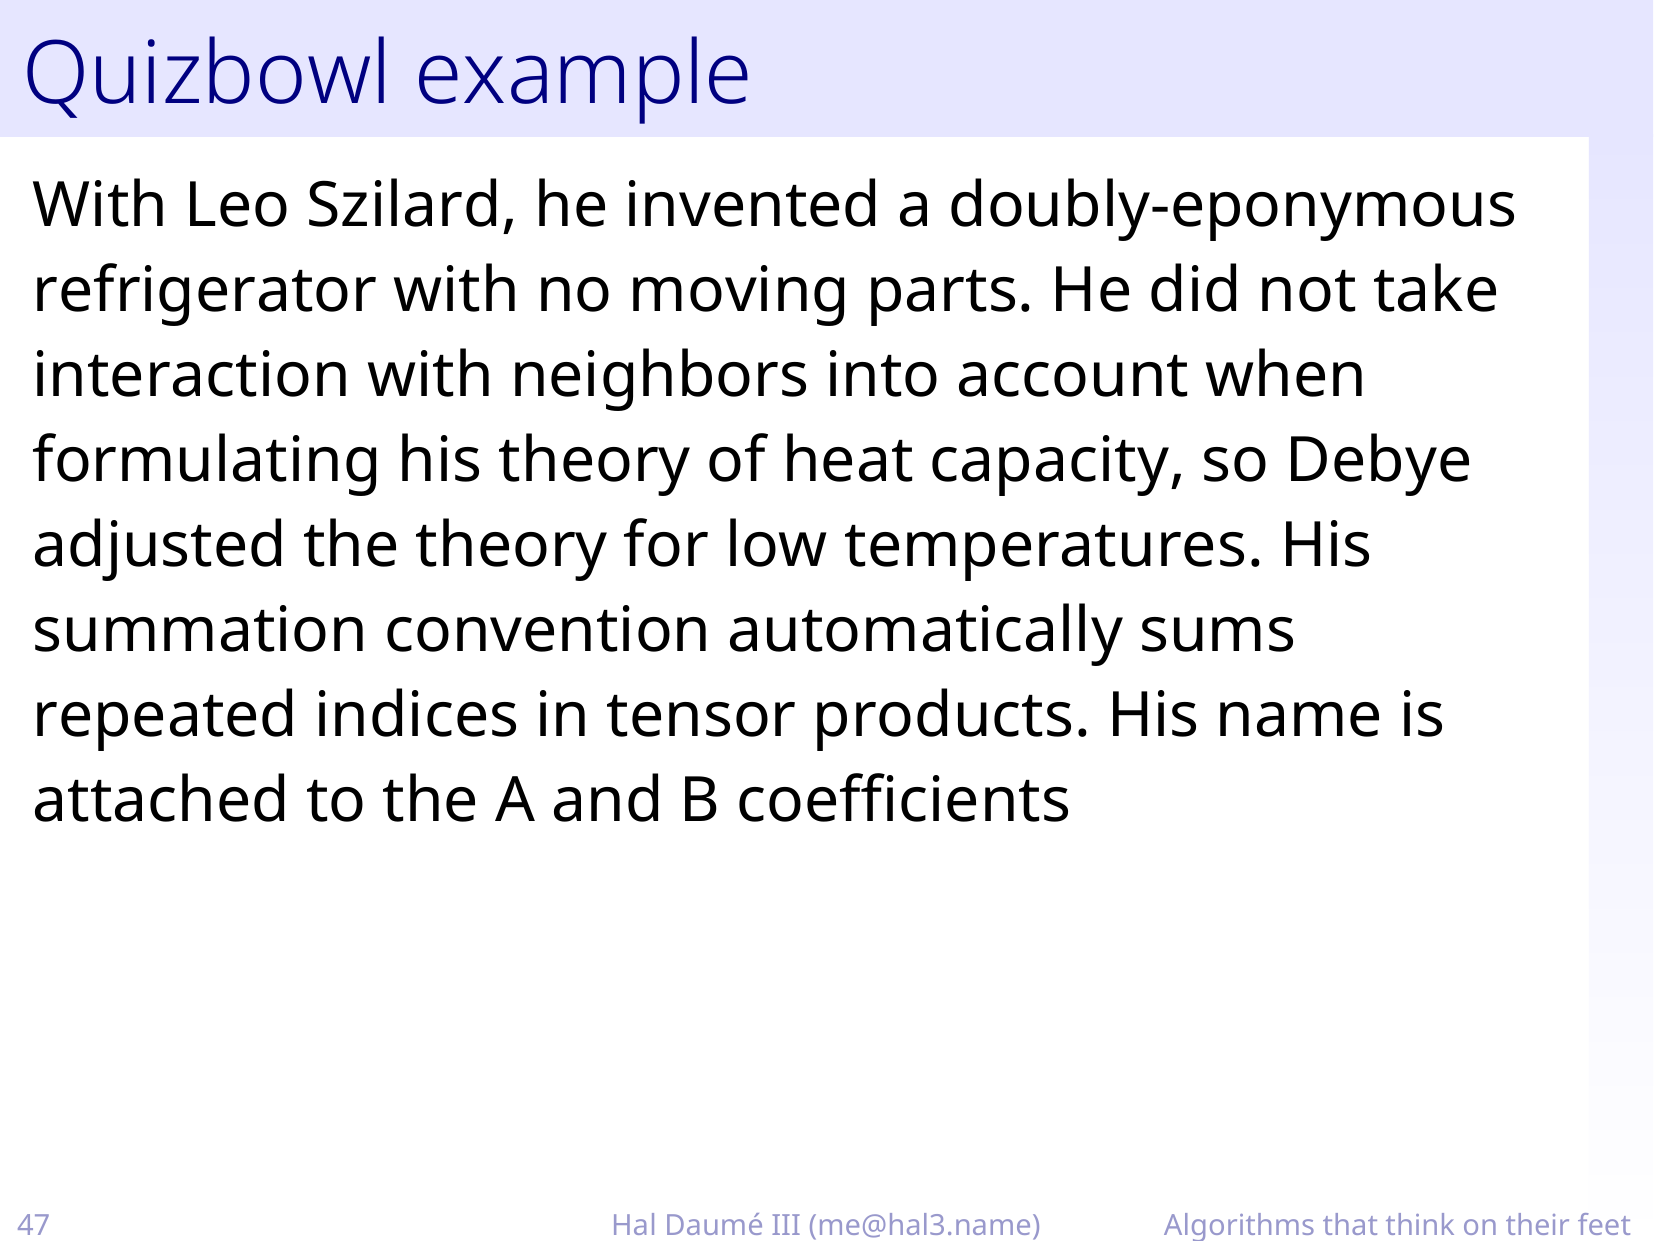

# Quizbowl example
With Leo Szilard, he invented a doubly-eponymous refrigerator with no moving parts. He did not take interaction with neighbors into account when formulating his theory of heat capacity, so Debye adjusted the theory for low temperatures. His summation convention automatically sums repeated indices in tensor products. His name is attached to the A and B coefficients